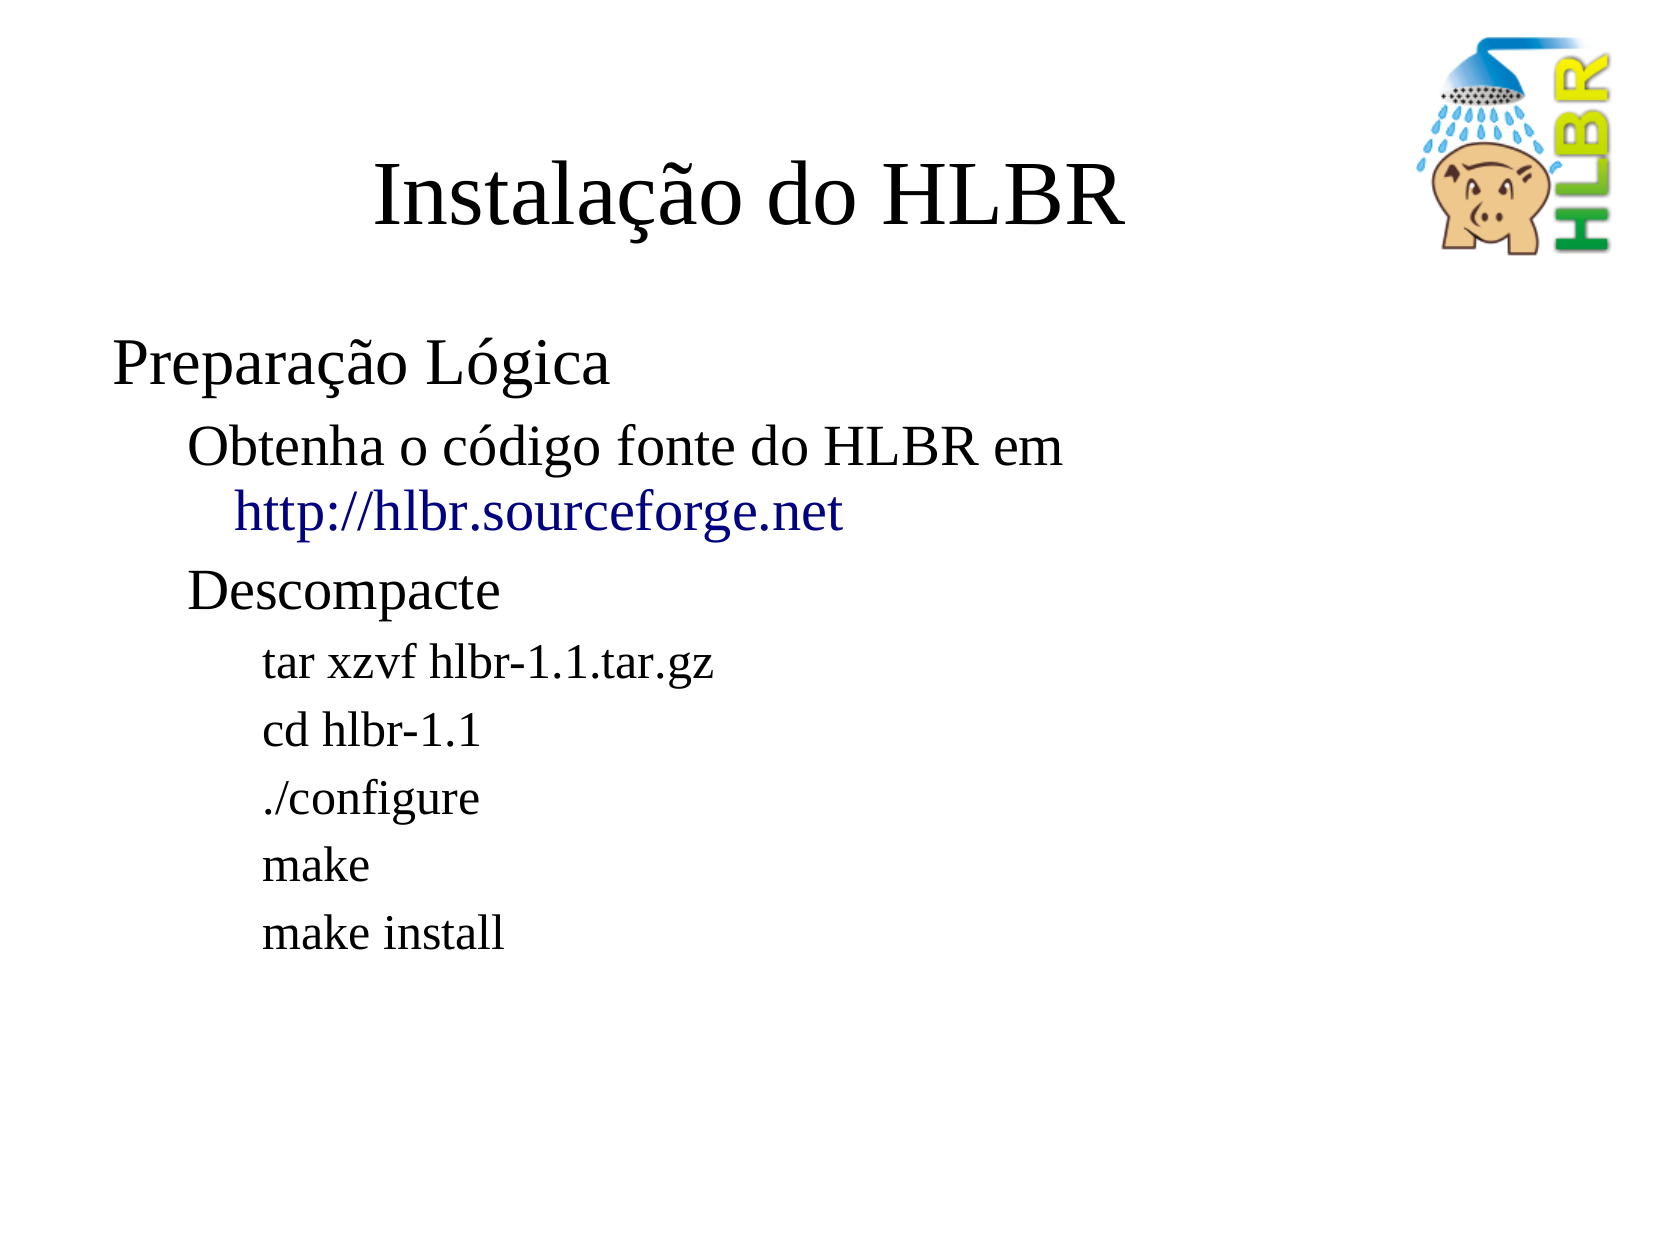

# Instalação do HLBR
Preparação Lógica
Obtenha o código fonte do HLBR em http://hlbr.sourceforge.net
Descompacte
tar xzvf hlbr-1.1.tar.gz
cd hlbr-1.1
./configure
make
make install